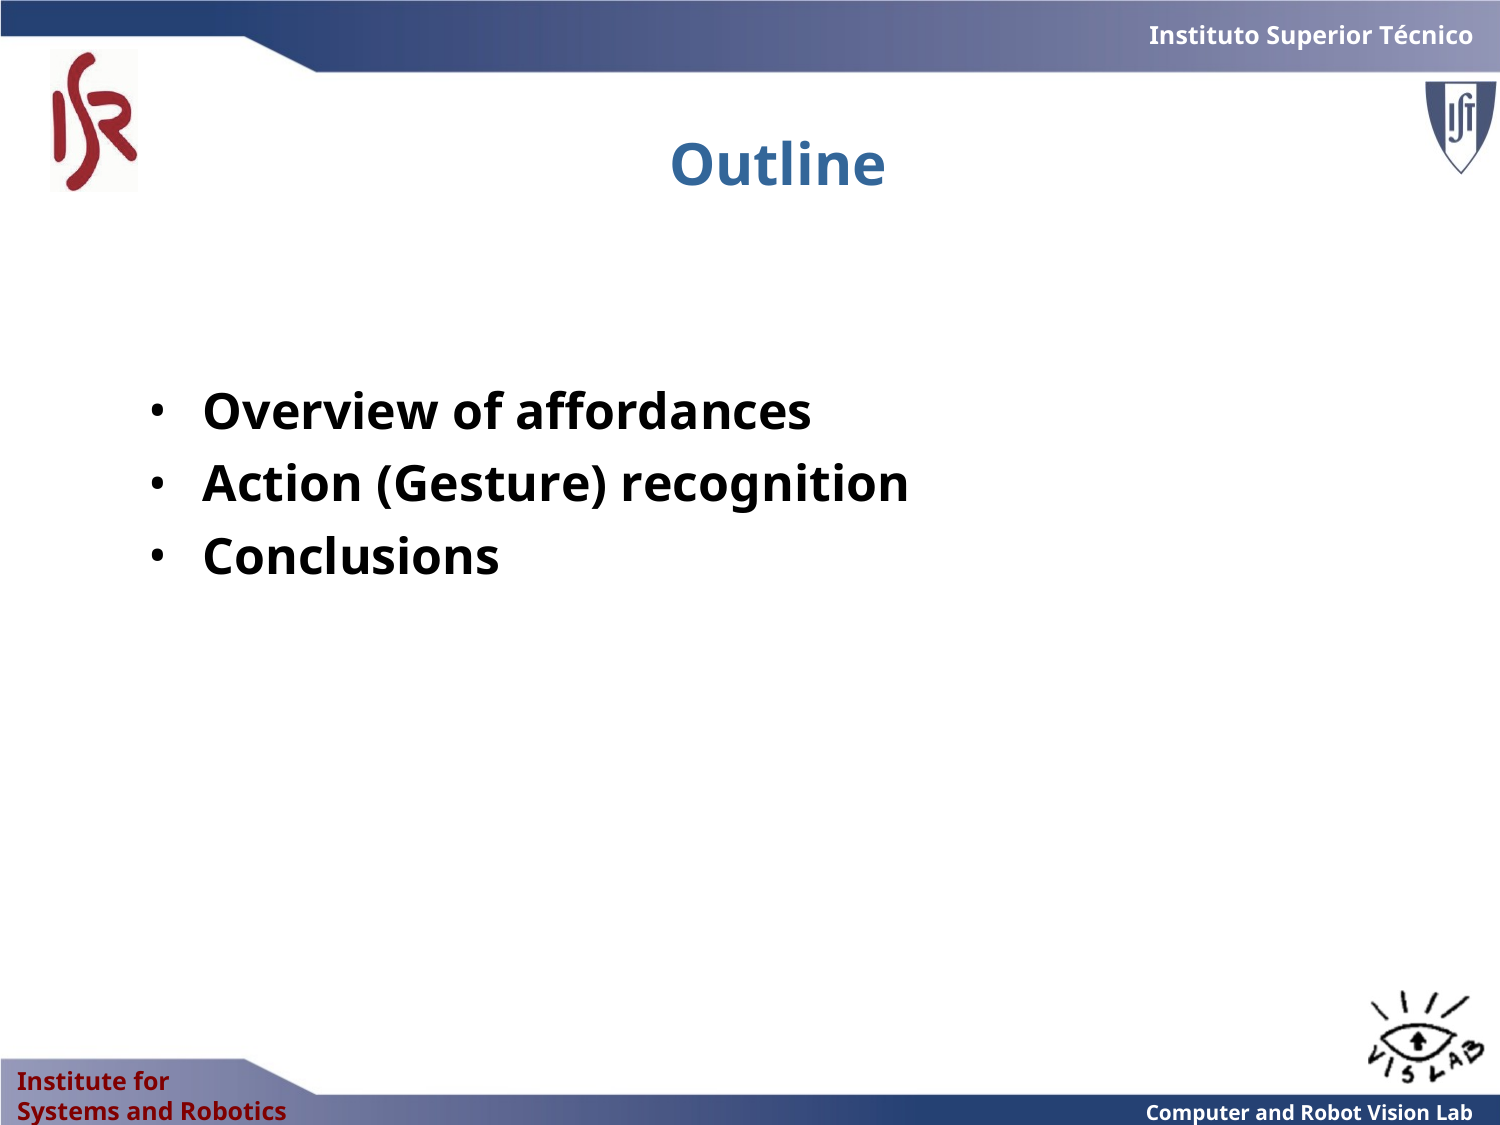

Outline
Overview of affordances
Action (Gesture) recognition
Conclusions